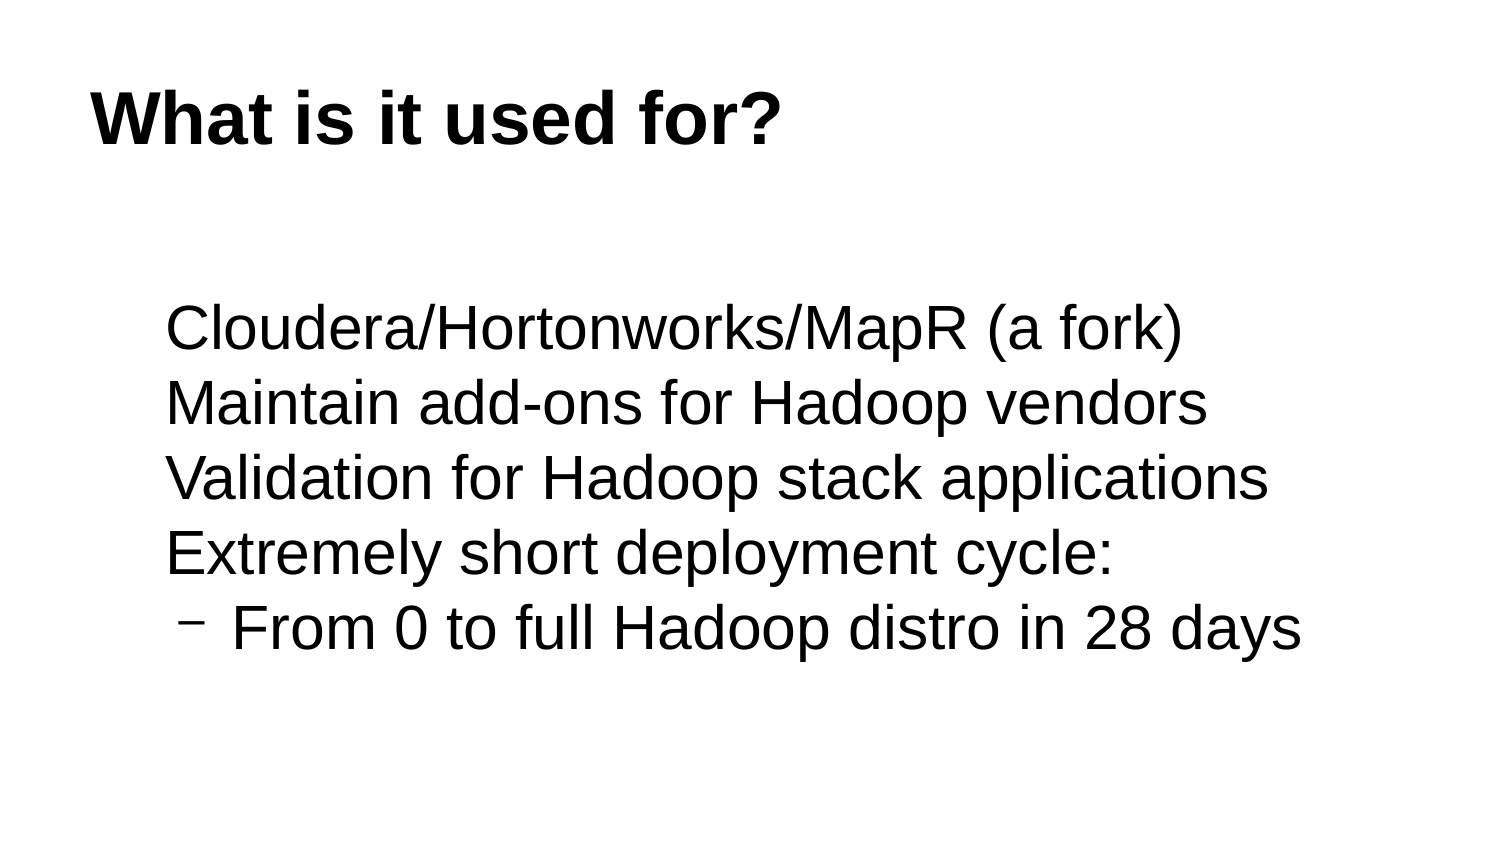

# What is it used for?
Cloudera/Hortonworks/MapR (a fork)
Maintain add-ons for Hadoop vendors
Validation for Hadoop stack applications
Extremely short deployment cycle:
From 0 to full Hadoop distro in 28 days